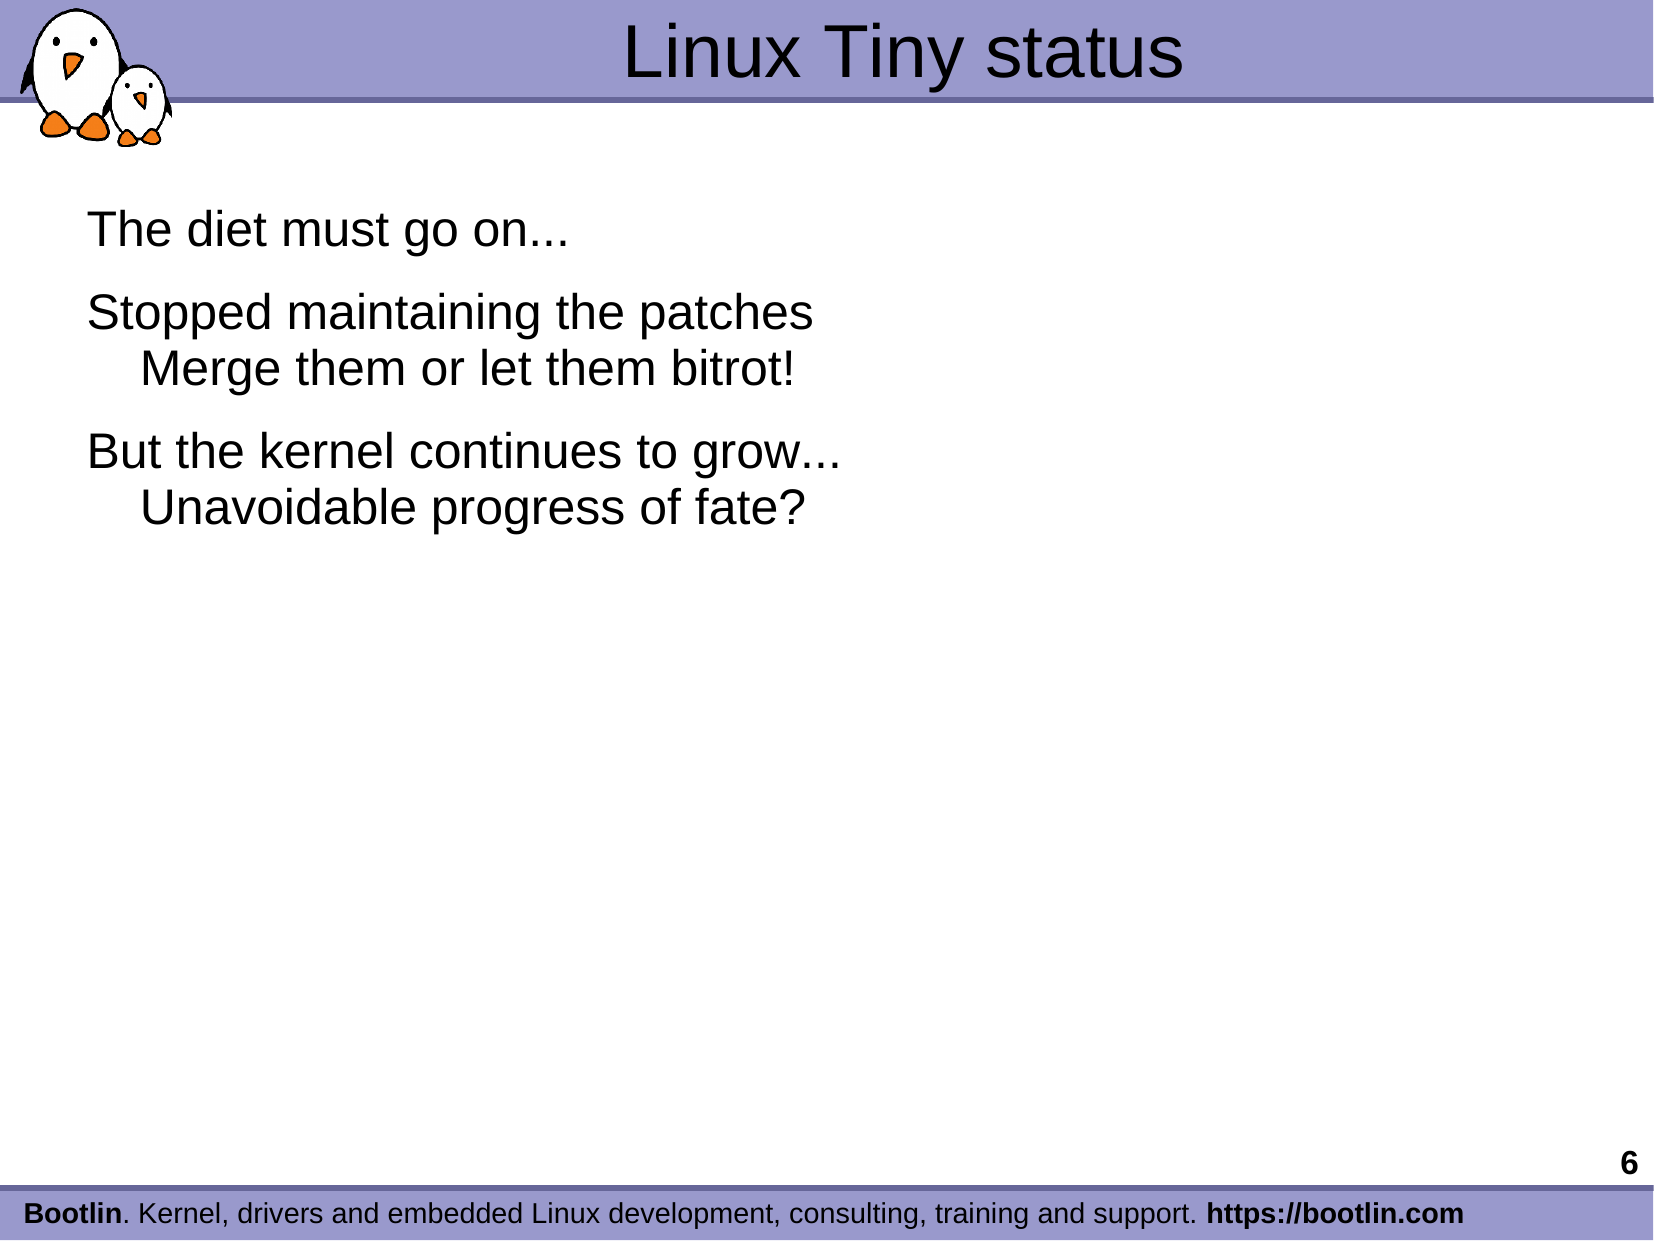

# Linux Tiny status
The diet must go on...
Stopped maintaining the patches
Merge them or let them bitrot!
But the kernel continues to grow...
Unavoidable progress of fate?